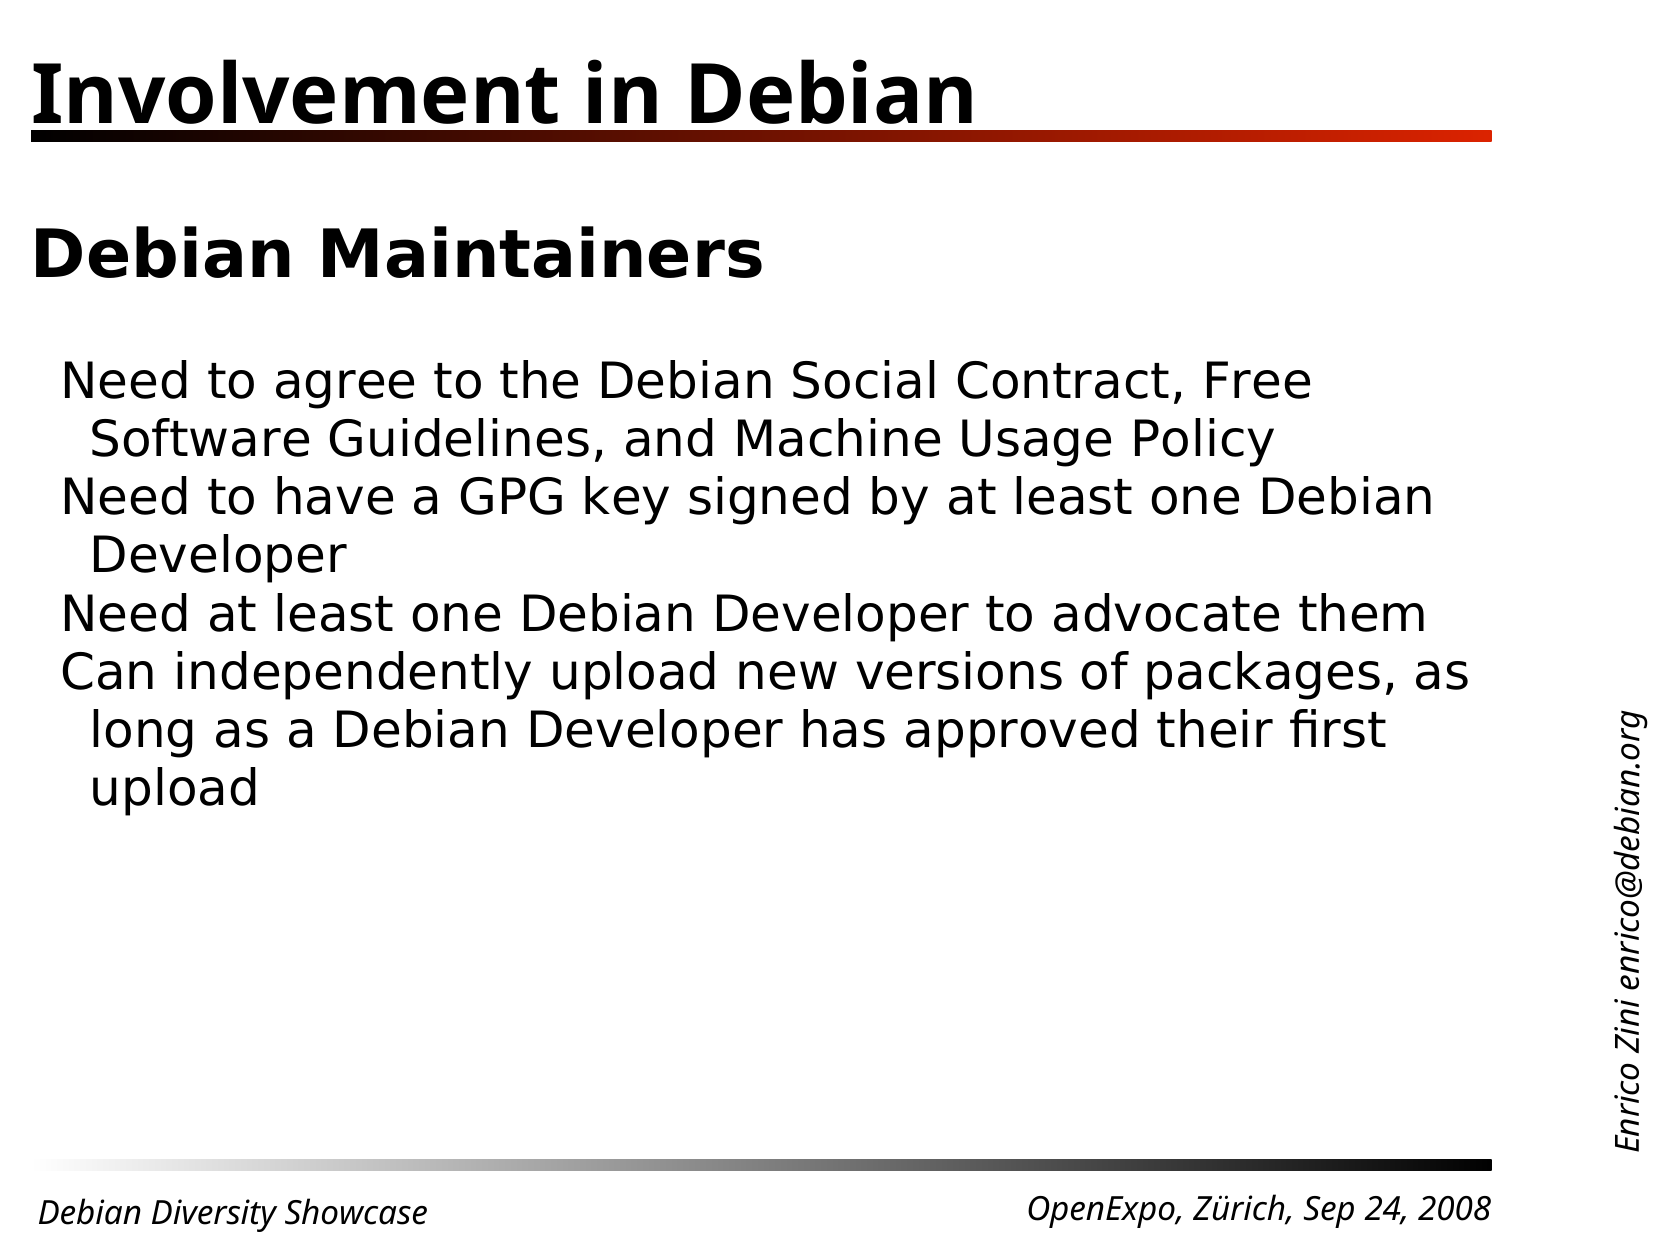

Involvement in Debian
Debian Maintainers
Need to agree to the Debian Social Contract, Free Software Guidelines, and Machine Usage Policy
Need to have a GPG key signed by at least one Debian Developer
Need at least one Debian Developer to advocate them
Can independently upload new versions of packages, as long as a Debian Developer has approved their first upload